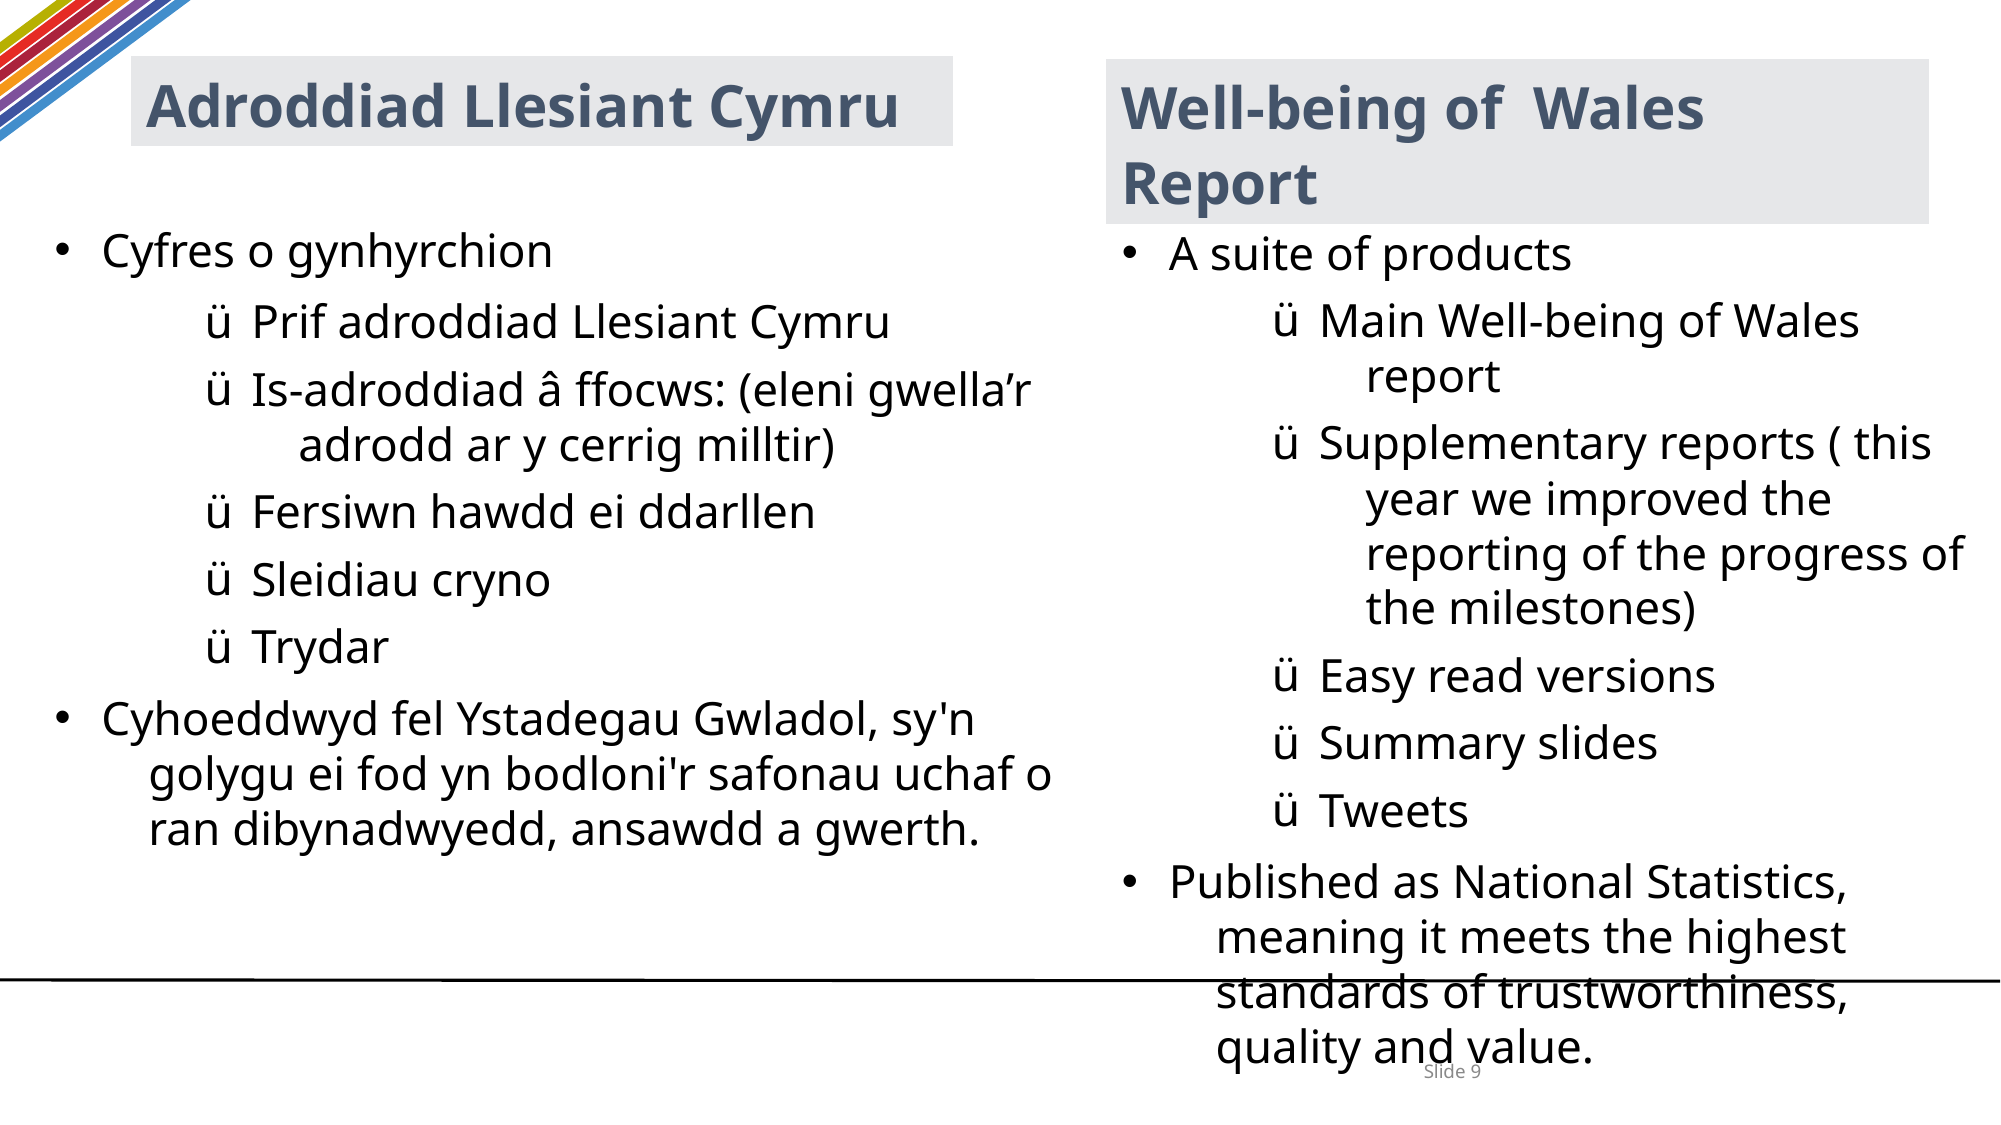

Adroddiad Llesiant Cymru
Well-being of Wales Report
Cyfres o gynhyrchion
Prif adroddiad Llesiant Cymru
Is-adroddiad â ffocws: (eleni gwella’r adrodd ar y cerrig milltir)
Fersiwn hawdd ei ddarllen
Sleidiau cryno
Trydar
Cyhoeddwyd fel Ystadegau Gwladol, sy'n golygu ei fod yn bodloni'r safonau uchaf o ran dibynadwyedd, ansawdd a gwerth.
A suite of products
Main Well-being of Wales report
Supplementary reports ( this year we improved the reporting of the progress of the milestones)
Easy read versions
Summary slides
Tweets
Published as National Statistics, meaning it meets the highest standards of trustworthiness, quality and value.